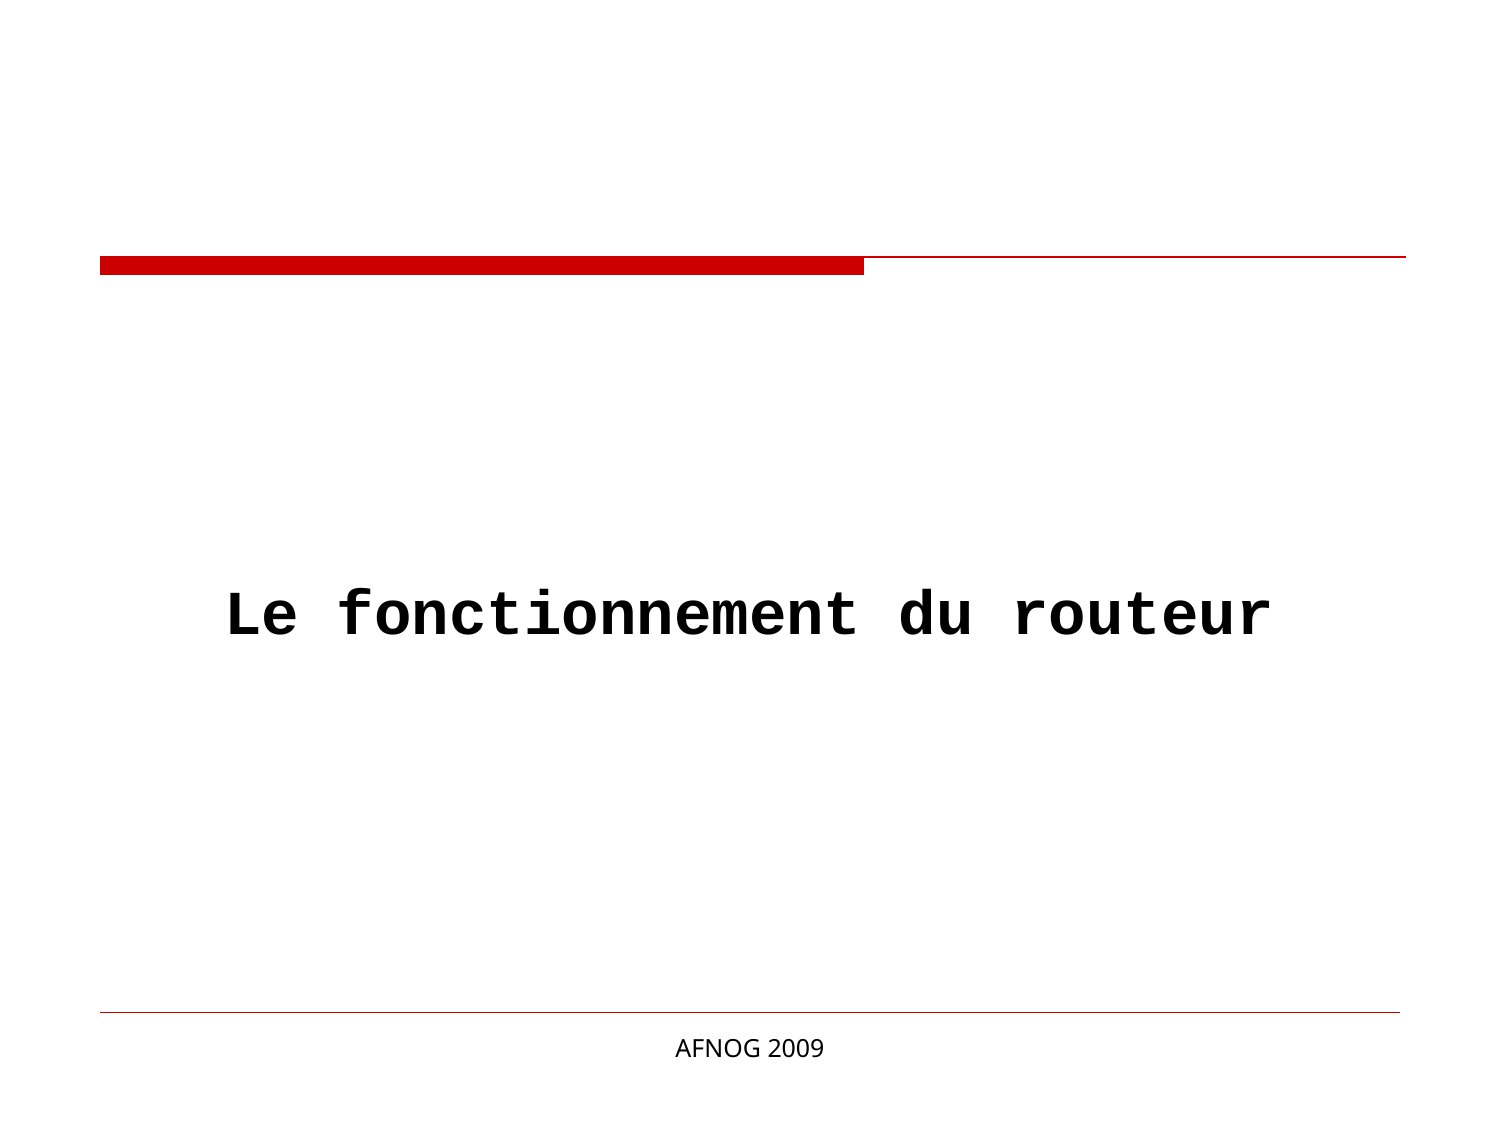

# Le fonctionnement du routeur
AFNOG 2009